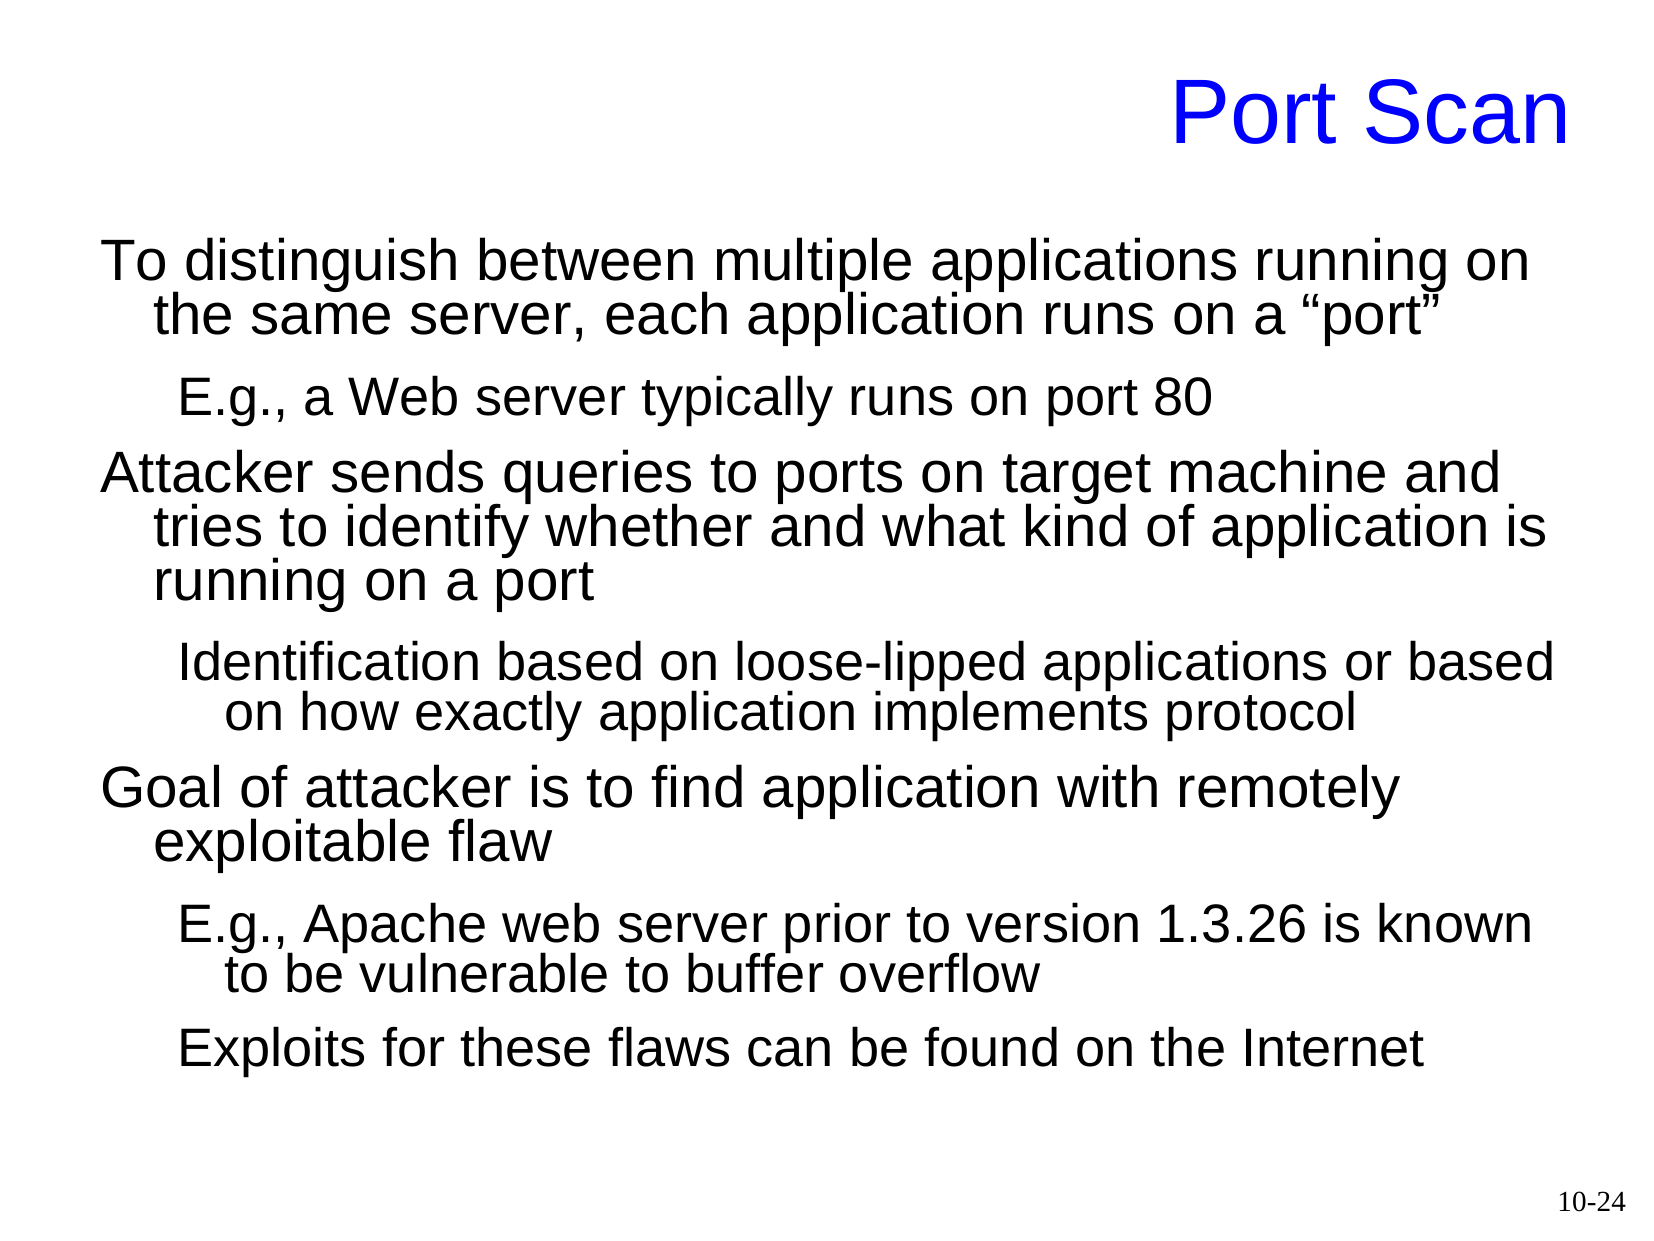

# Port Scan
To distinguish between multiple applications running on the same server, each application runs on a “port”
E.g., a Web server typically runs on port 80
Attacker sends queries to ports on target machine and tries to identify whether and what kind of application is running on a port
Identification based on loose-lipped applications or based on how exactly application implements protocol
Goal of attacker is to find application with remotely exploitable flaw
E.g., Apache web server prior to version 1.3.26 is known to be vulnerable to buffer overflow
Exploits for these flaws can be found on the Internet